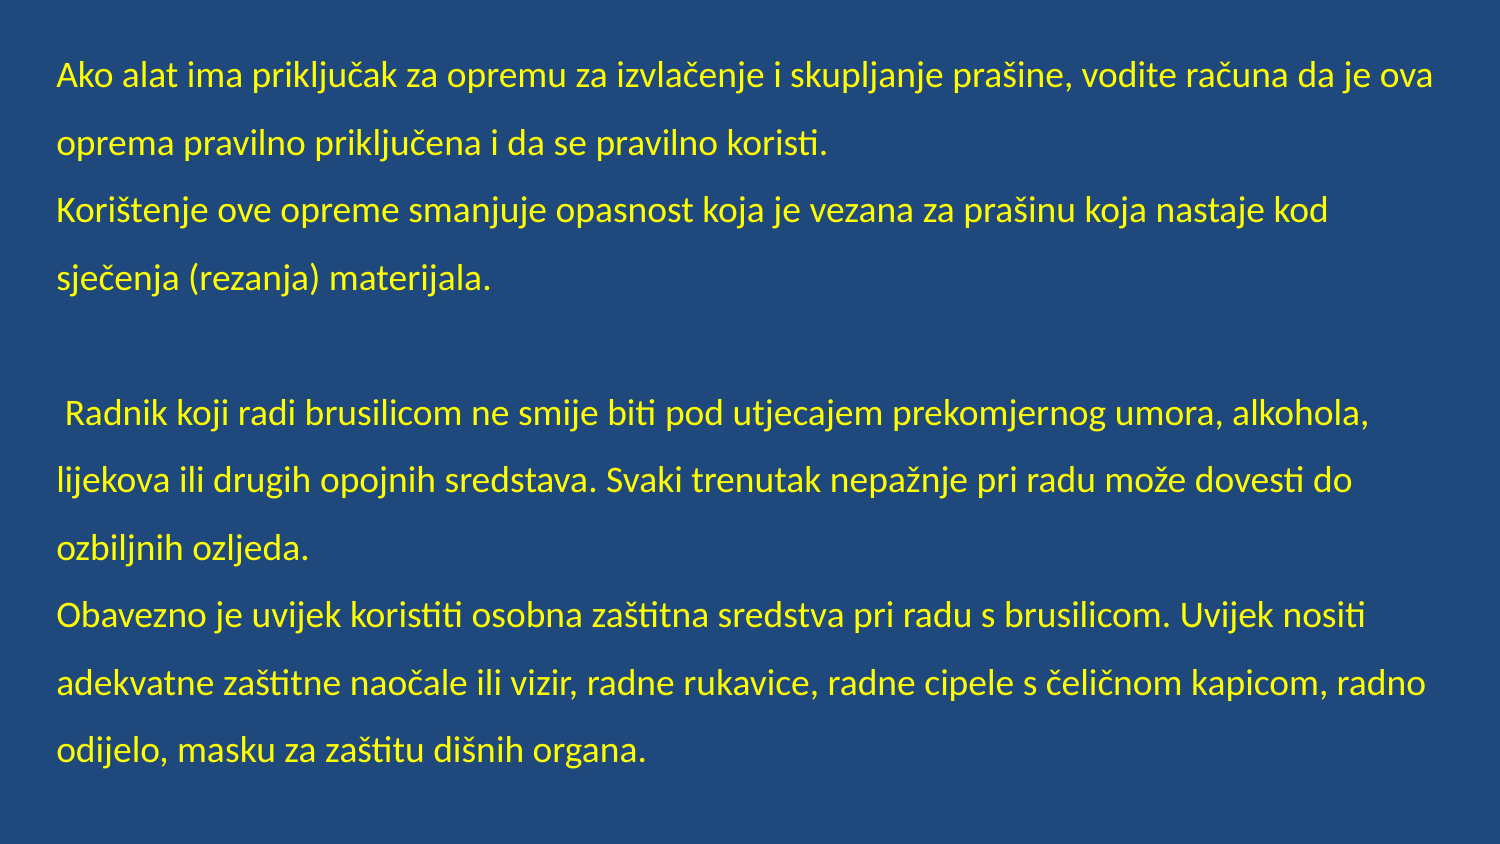

Ako alat ima priključak za opremu za izvlačenje i skupljanje prašine, vodite računa da je ova oprema pravilno priključena i da se pravilno koristi.
Korištenje ove opreme smanjuje opasnost koja je vezana za prašinu koja nastaje kod sječenja (rezanja) materijala.
 Radnik koji radi brusilicom ne smije biti pod utjecajem prekomjernog umora, alkohola, lijekova ili drugih opojnih sredstava. Svaki trenutak nepažnje pri radu može dovesti do ozbiljnih ozljeda.
Obavezno je uvijek koristiti osobna zaštitna sredstva pri radu s brusilicom. Uvijek nositi adekvatne zaštitne naočale ili vizir, radne rukavice, radne cipele s čeličnom kapicom, radno odijelo, masku za zaštitu dišnih organa.